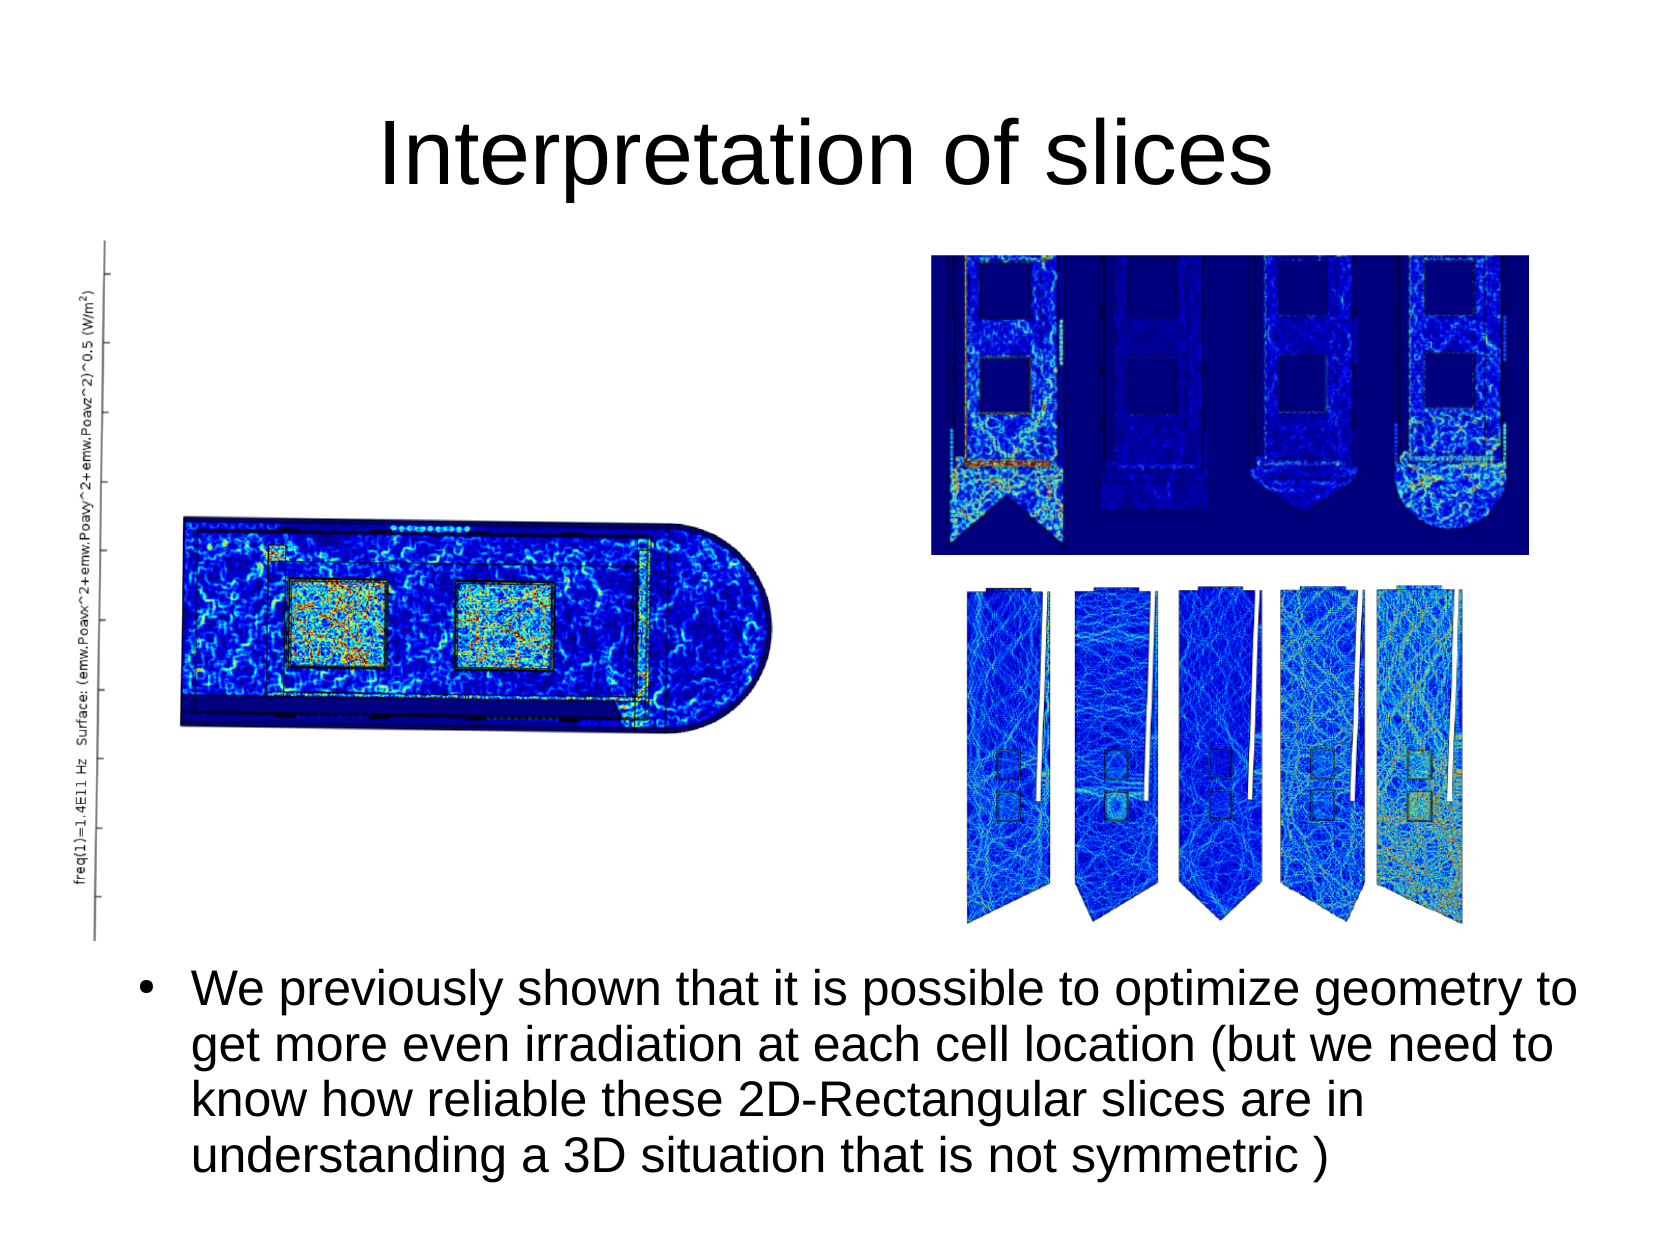

# Interpretation of slices
We previously shown that it is possible to optimize geometry to get more even irradiation at each cell location (but we need to know how reliable these 2D-Rectangular slices are in understanding a 3D situation that is not symmetric )